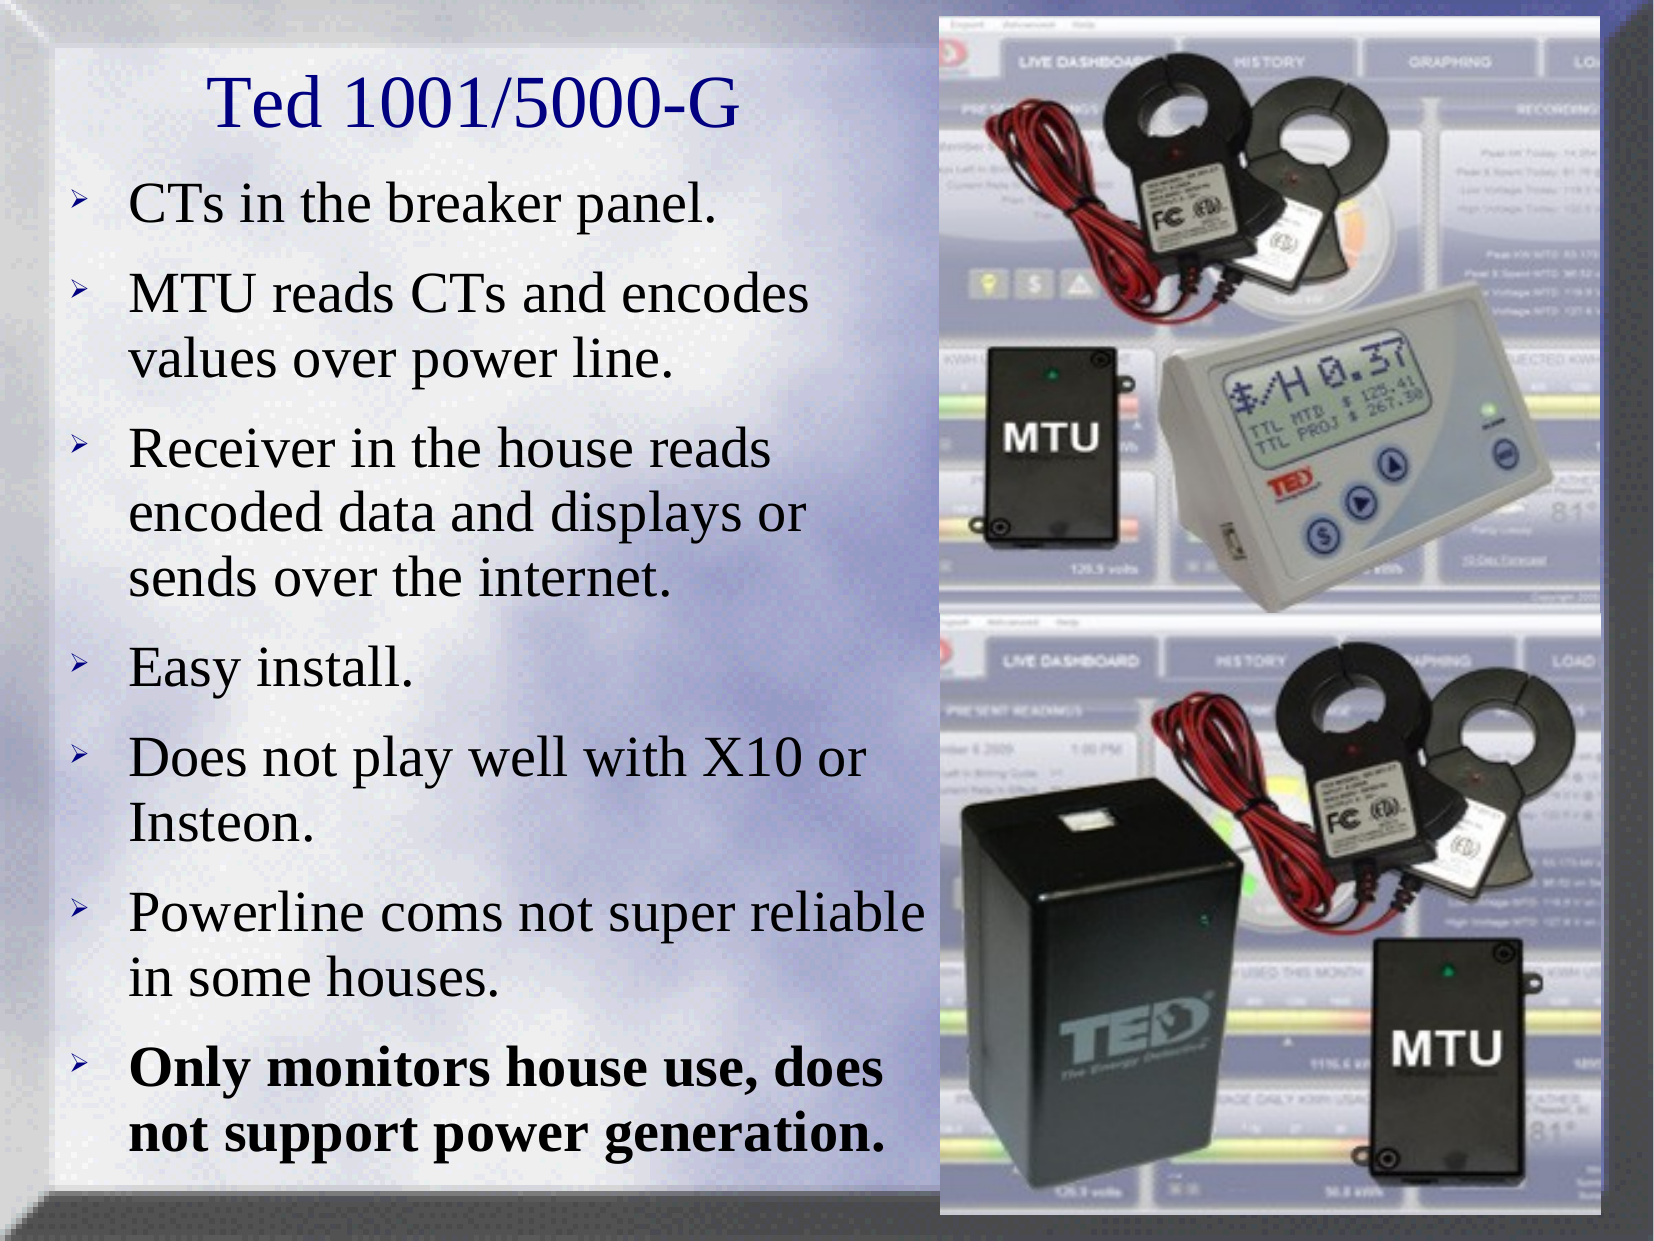

# Ted 1001/5000-G
CTs in the breaker panel.
MTU reads CTs and encodes values over power line.
Receiver in the house reads encoded data and displays or sends over the internet.
Easy install.
Does not play well with X10 or Insteon.
Powerline coms not super reliable in some houses.
Only monitors house use, does not support power generation.